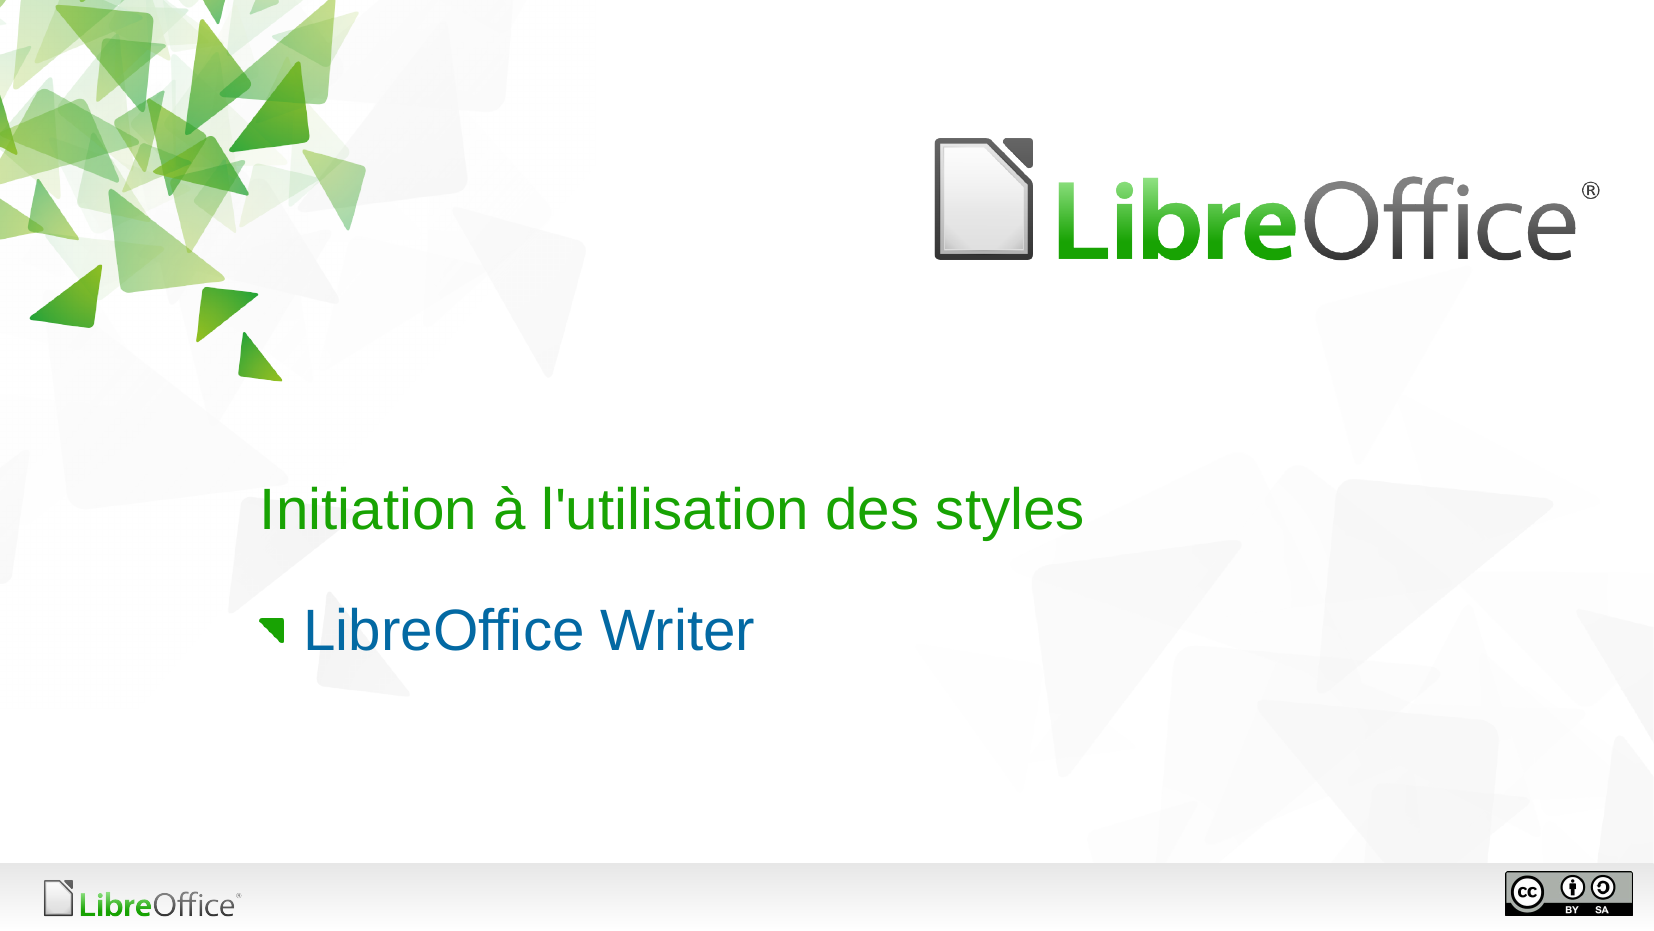

# Initiation à l'utilisation des styles
LibreOffice Writer